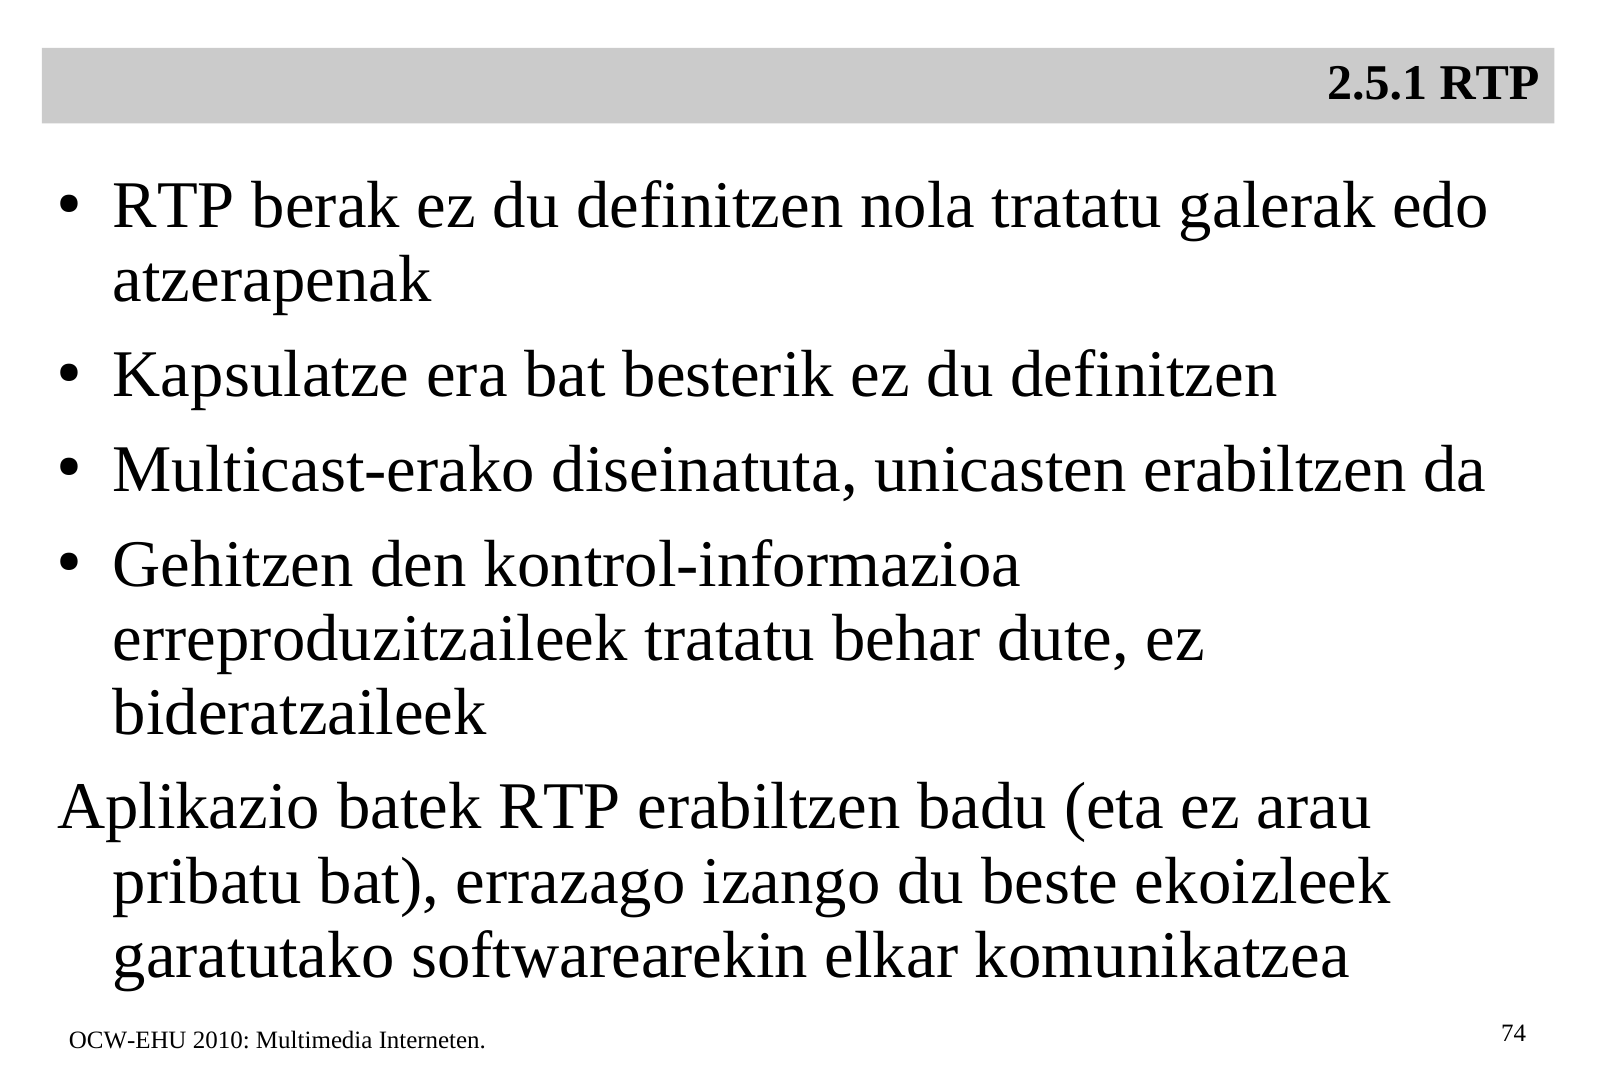

2.5.1 RTP
# RTP berak ez du definitzen nola tratatu galerak edo atzerapenak
Kapsulatze era bat besterik ez du definitzen
Multicast-erako diseinatuta, unicasten erabiltzen da
Gehitzen den kontrol-informazioa erreproduzitzaileek tratatu behar dute, ez bideratzaileek
Aplikazio batek RTP erabiltzen badu (eta ez arau pribatu bat), errazago izango du beste ekoizleek garatutako softwarearekin elkar komunikatzea
74